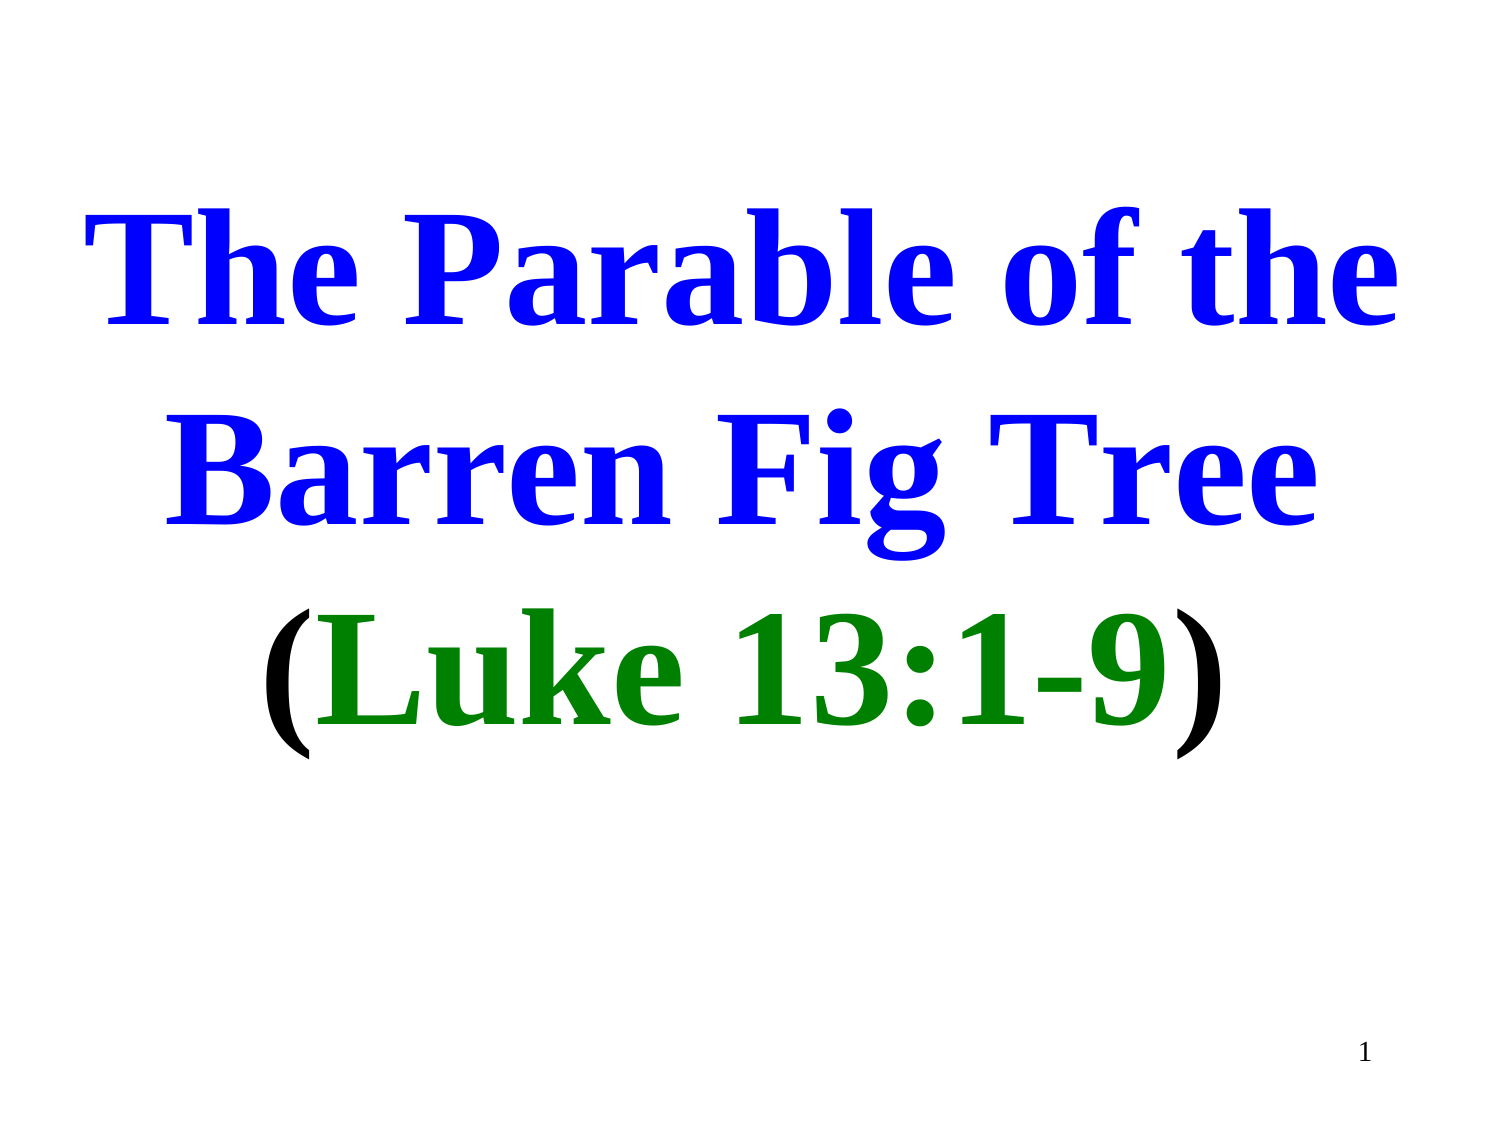

# The Parable of the Barren Fig Tree (Luke 13:1-9)